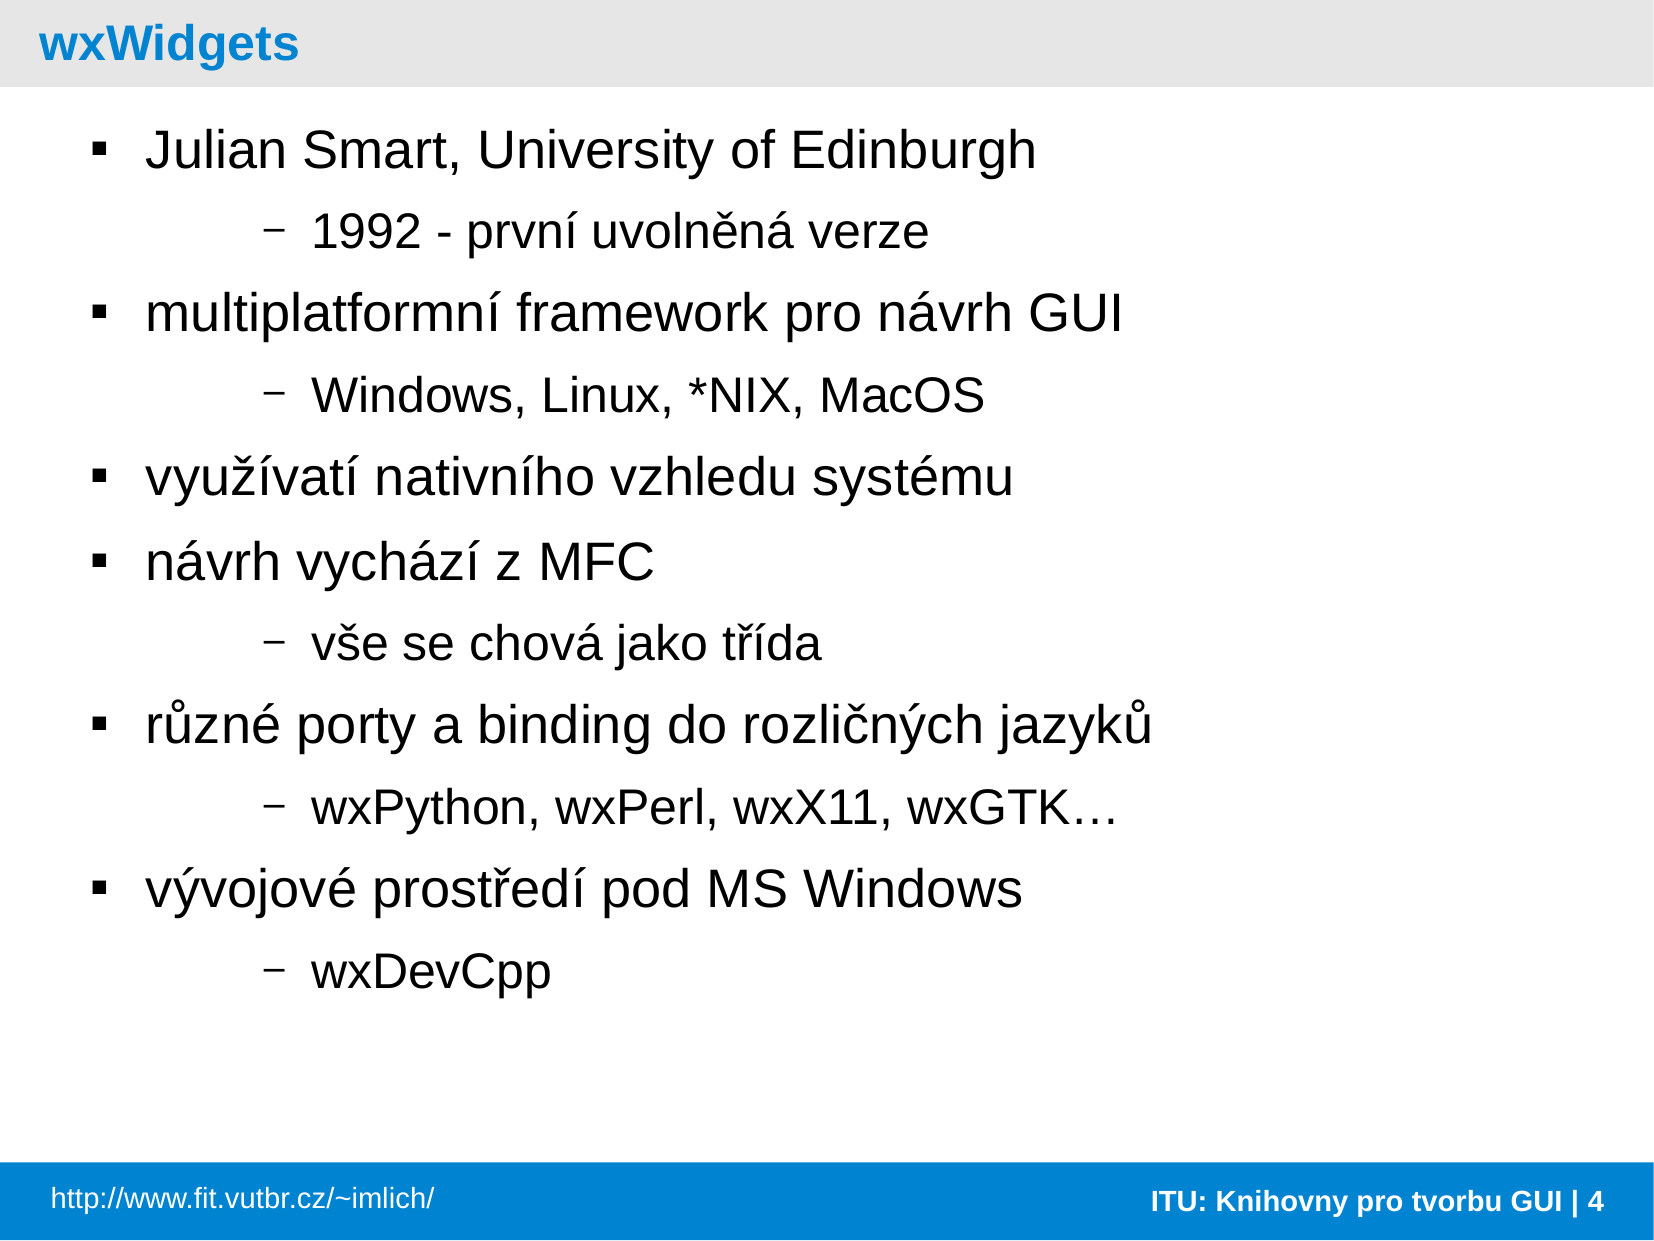

# wxWidgets
Julian Smart, University of Edinburgh
1992 - první uvolněná verze
multiplatformní framework pro návrh GUI
Windows, Linux, *NIX, MacOS
využívatí nativního vzhledu systému
návrh vychází z MFC
vše se chová jako třída
různé porty a binding do rozličných jazyků
wxPython, wxPerl, wxX11, wxGTK…
vývojové prostředí pod MS Windows
wxDevCpp